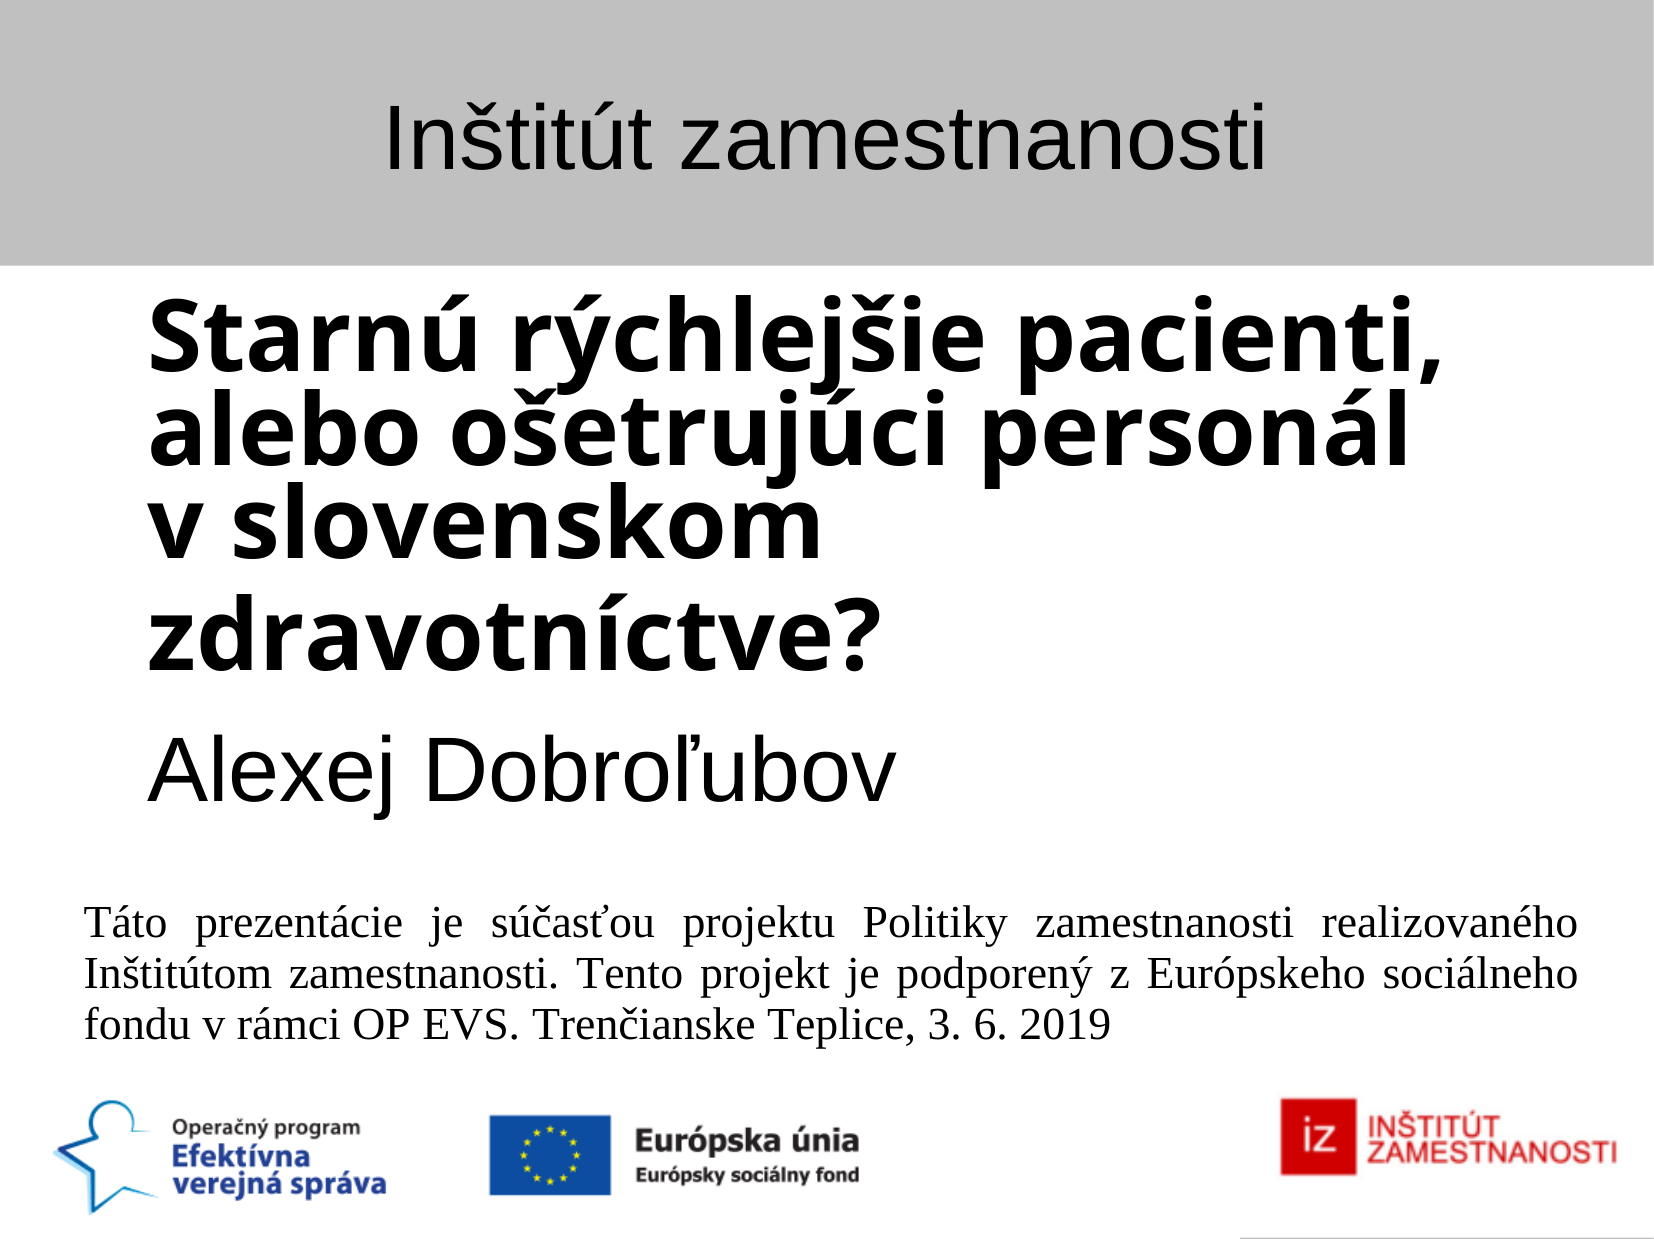

# Inštitút zamestnanosti
Starnú rýchlejšie pacienti, alebo ošetrujúci personál v slovenskom zdravotníctve?
Alexej Dobroľubov
Táto prezentácie je súčasťou projektu Politiky zamestnanosti realizovaného Inštitútom zamestnanosti. Tento projekt je podporený z Európskeho sociálneho fondu v rámci OP EVS. Trenčianske Teplice, 3. 6. 2019